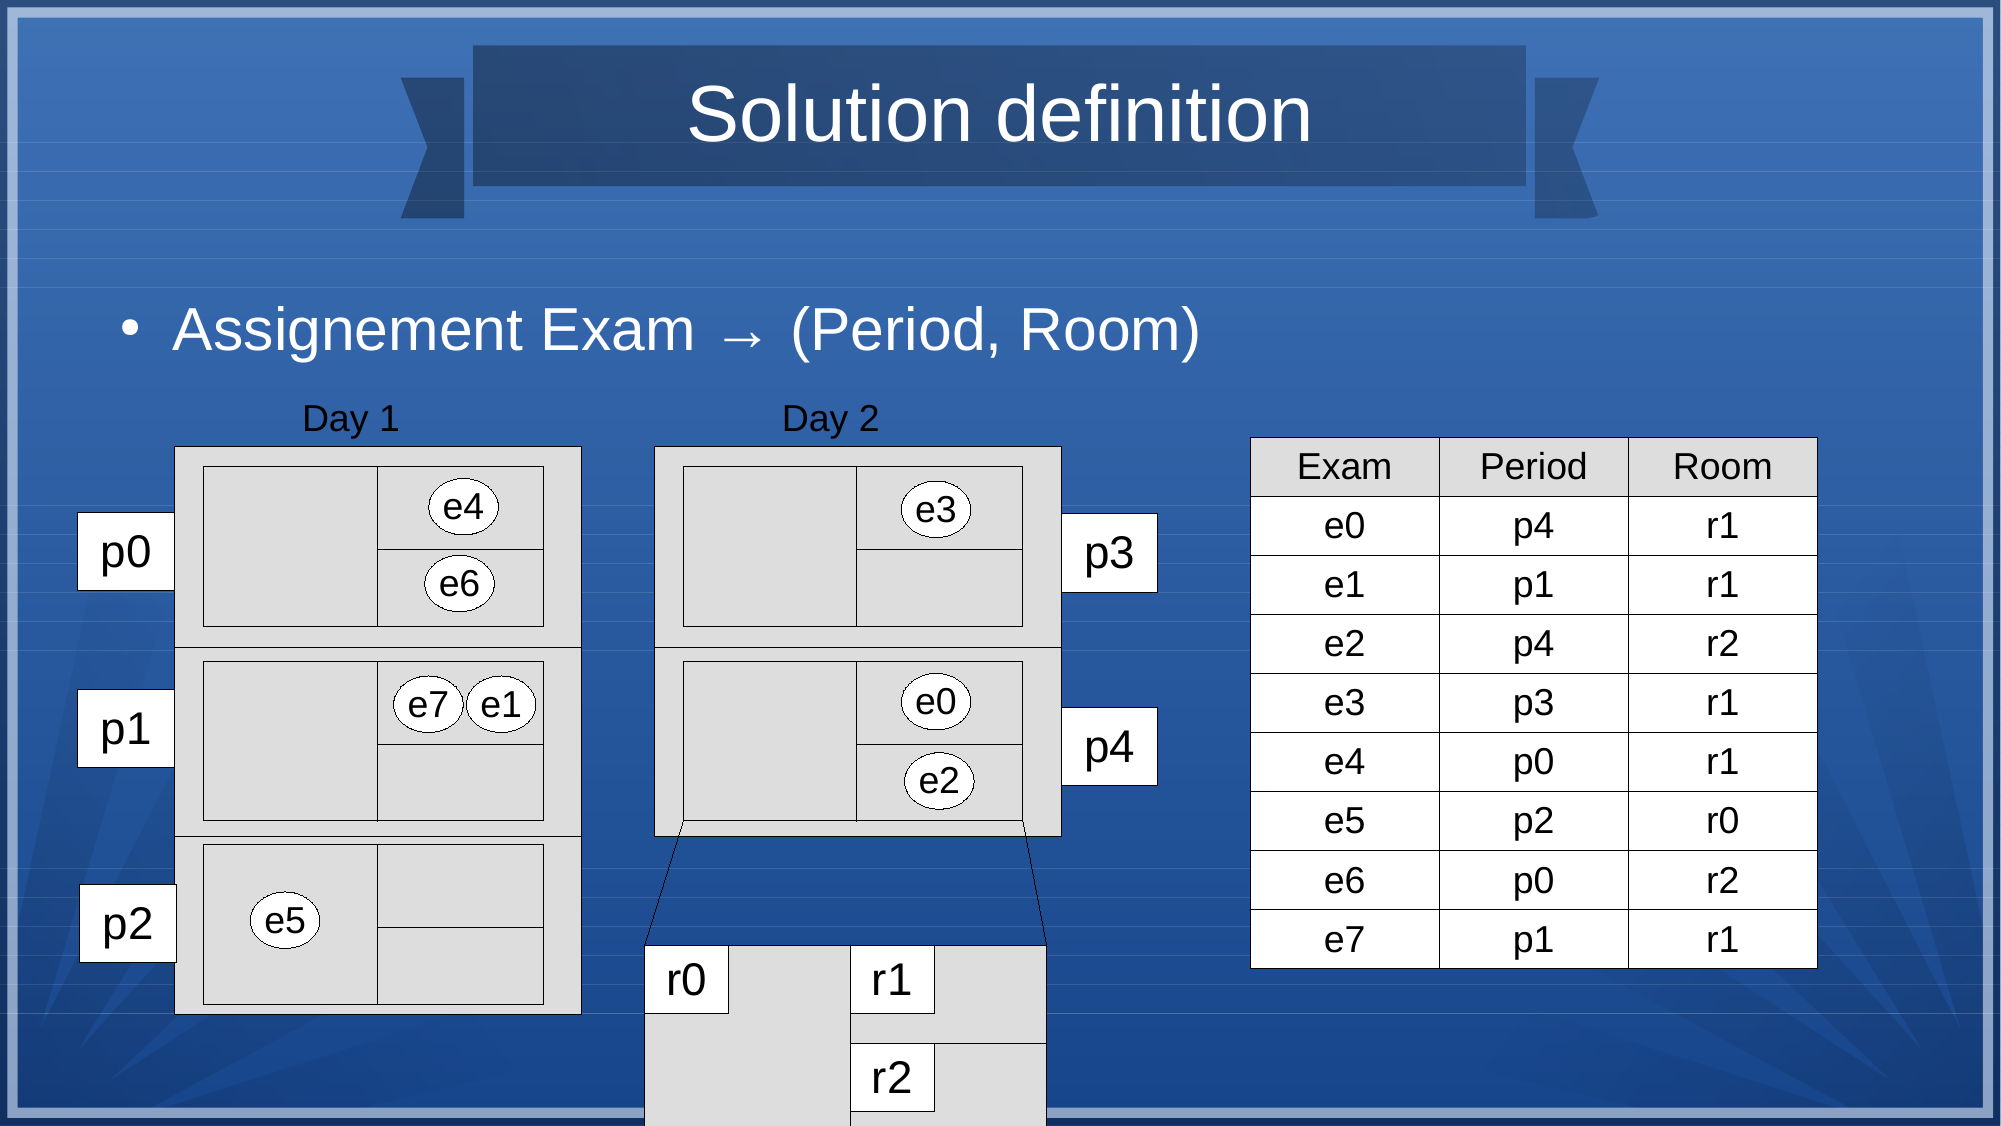

# Solution definition
Assignement Exam → (Period, Room)
Day 1
Day 2
Exam
Period
Room
e4
e3
e0
p4
r1
p0
p3
e6
e1
p1
r1
e2
p4
r2
e0
e3
p3
r1
e7
e1
p1
p4
e4
p0
r1
e2
e5
p2
r0
e6
p0
r2
p2
e5
e7
p1
r1
r0
r1
r2